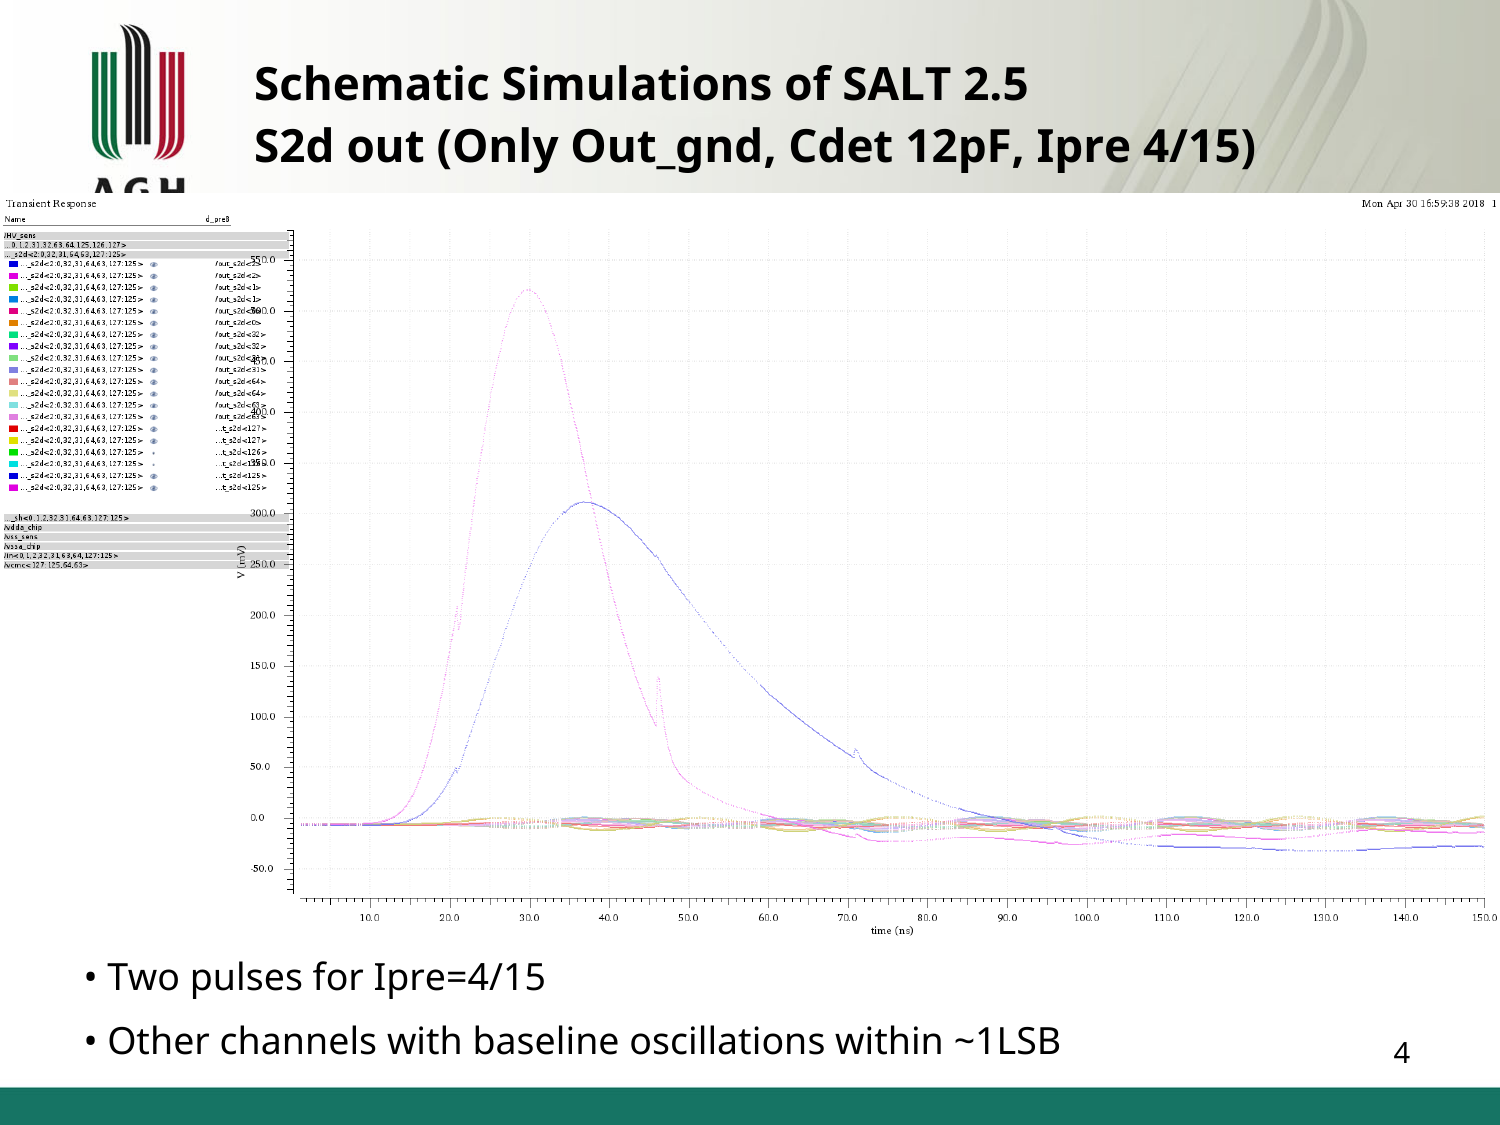

Schematic Simulations of SALT 2.5
S2d out (Only Out_gnd, Cdet 12pF, Ipre 4/15)
# Two pulses for Ipre=4/15
 Other channels with baseline oscillations within ~1LSB
4